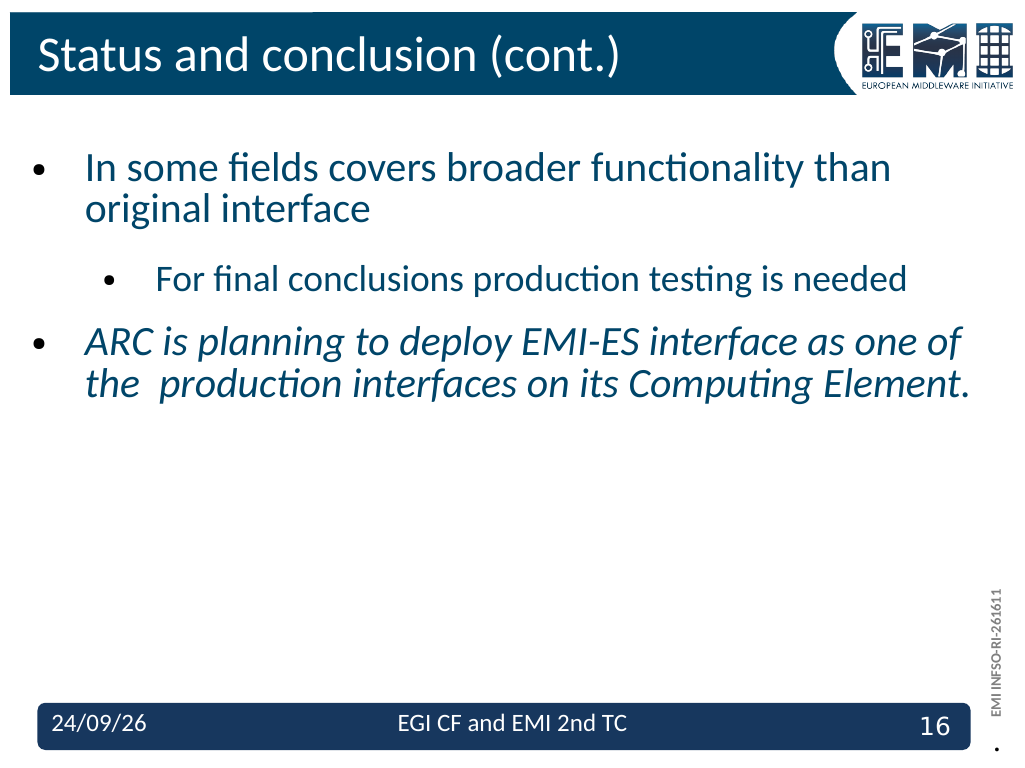

# Status and conclusion (cont.)
In some fields covers broader functionality than original interface
For final conclusions production testing is needed
ARC is planning to deploy EMI-ES interface as one of the production interfaces on its Computing Element.
EGI CF and EMI 2nd TC
16